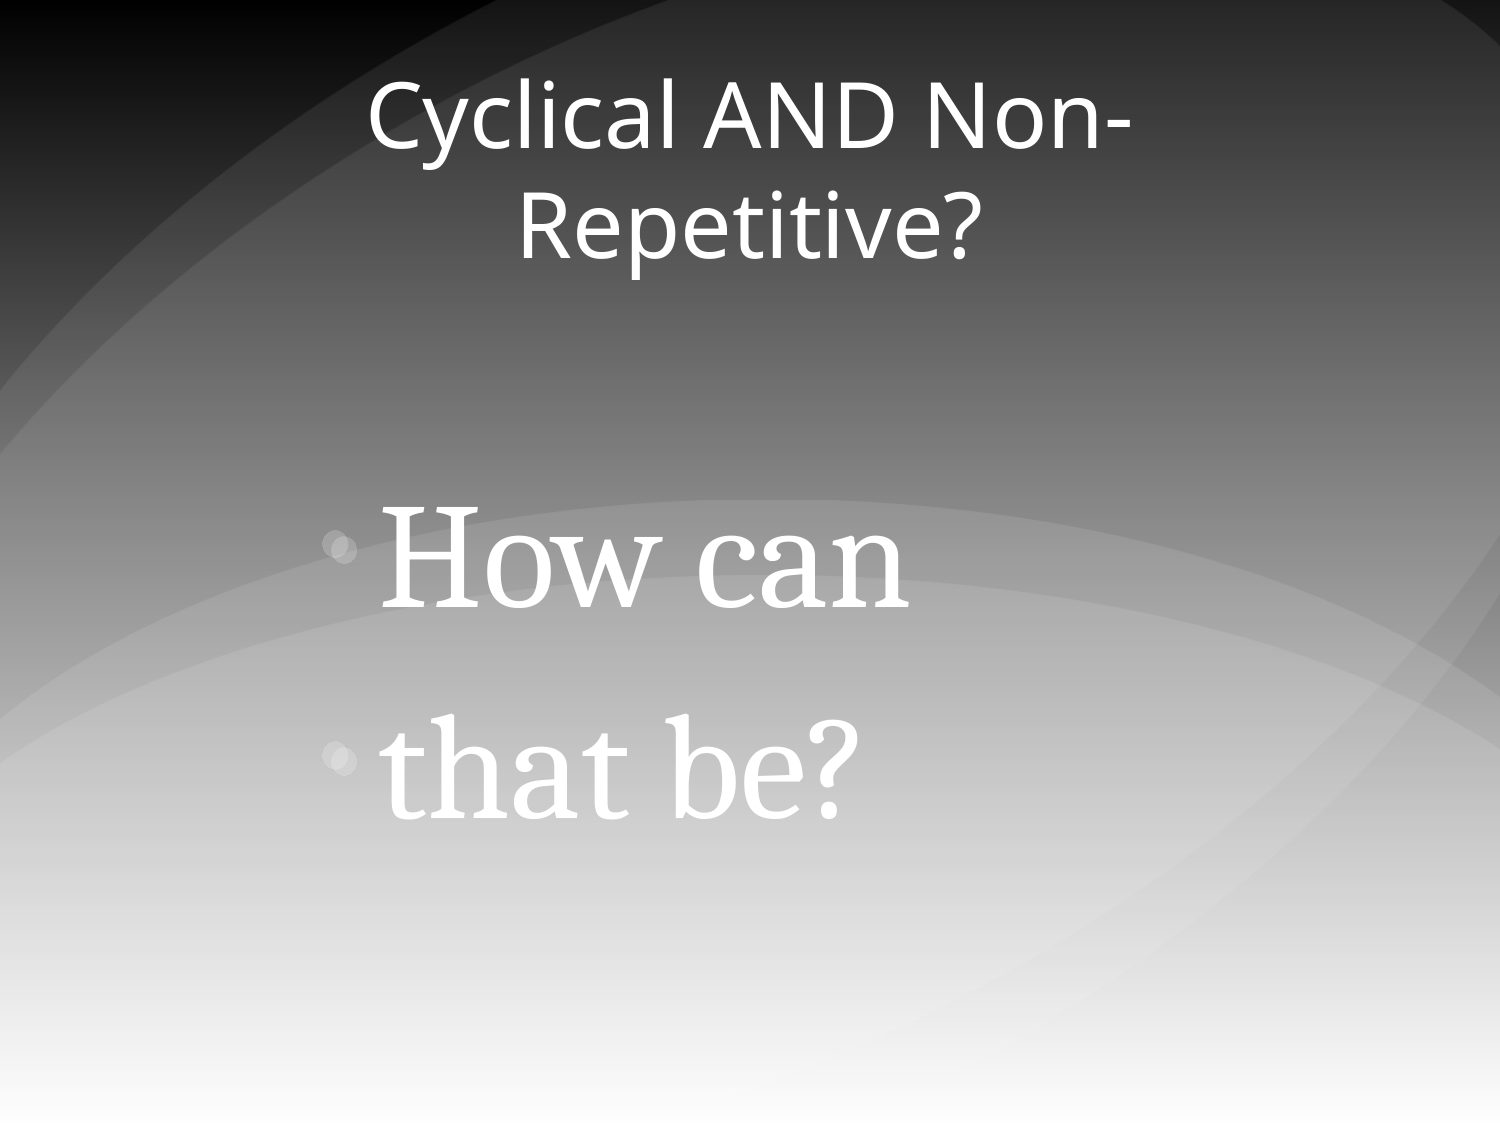

# Cyclical AND Non-Repetitive?
How can
that be?